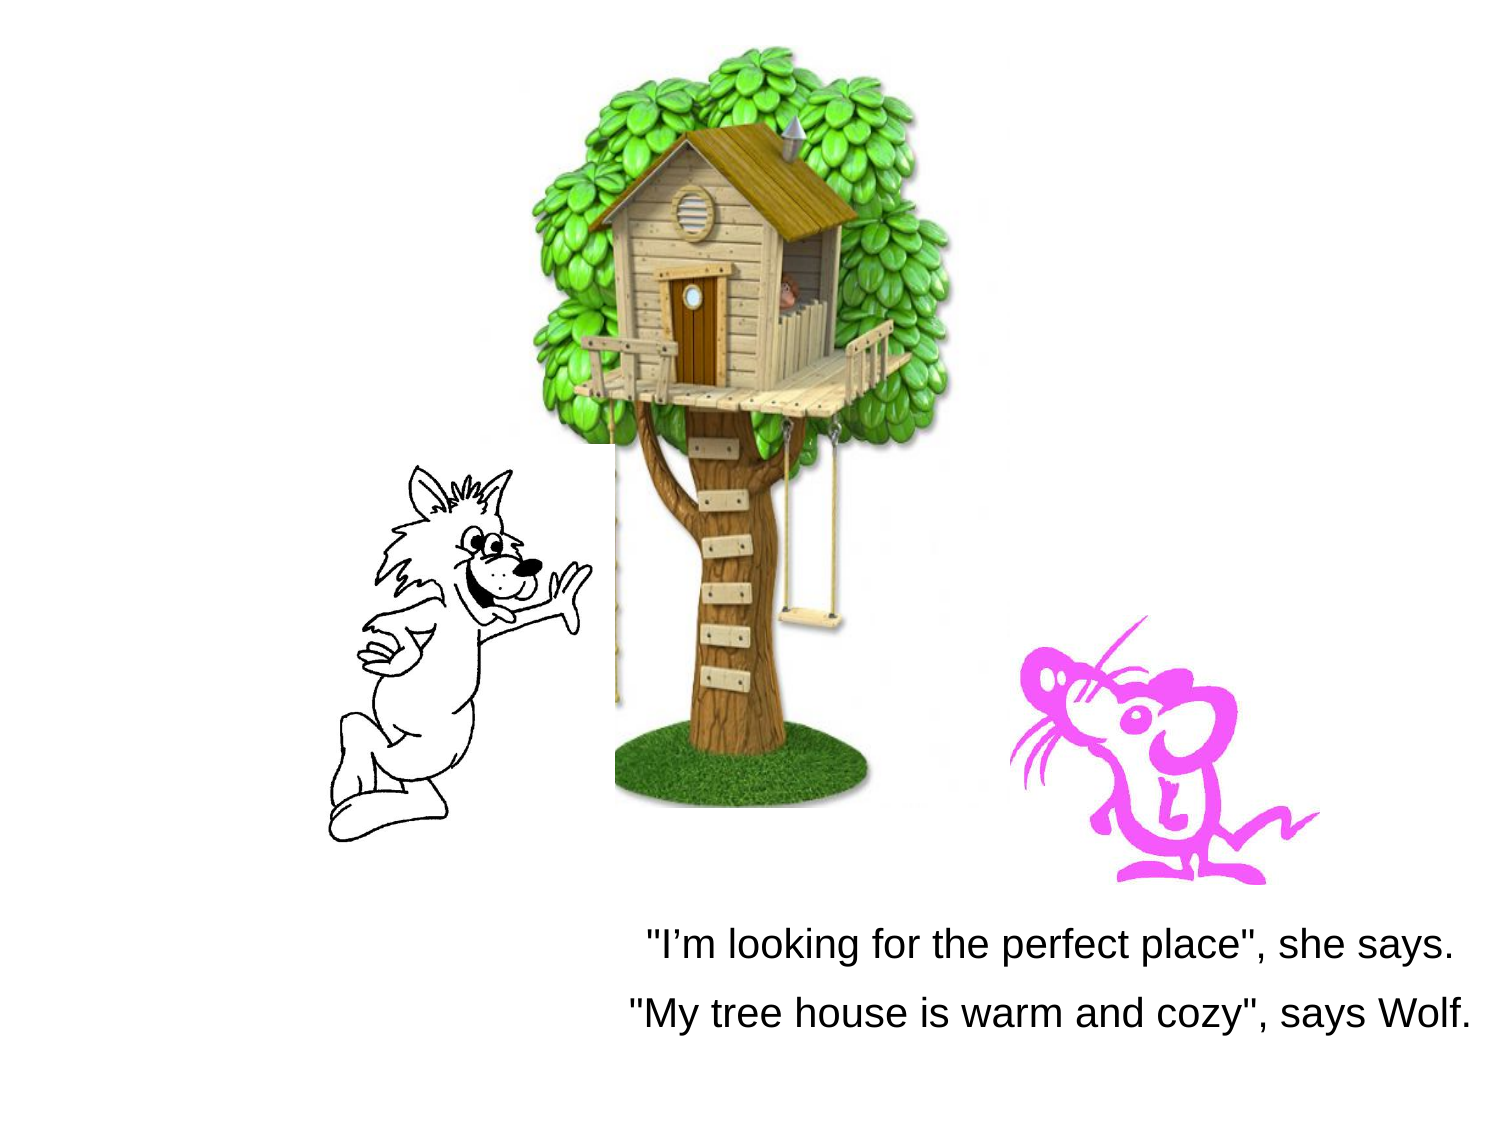

"I’m looking for the perfect place", she says.
"My tree house is warm and cozy", says Wolf.